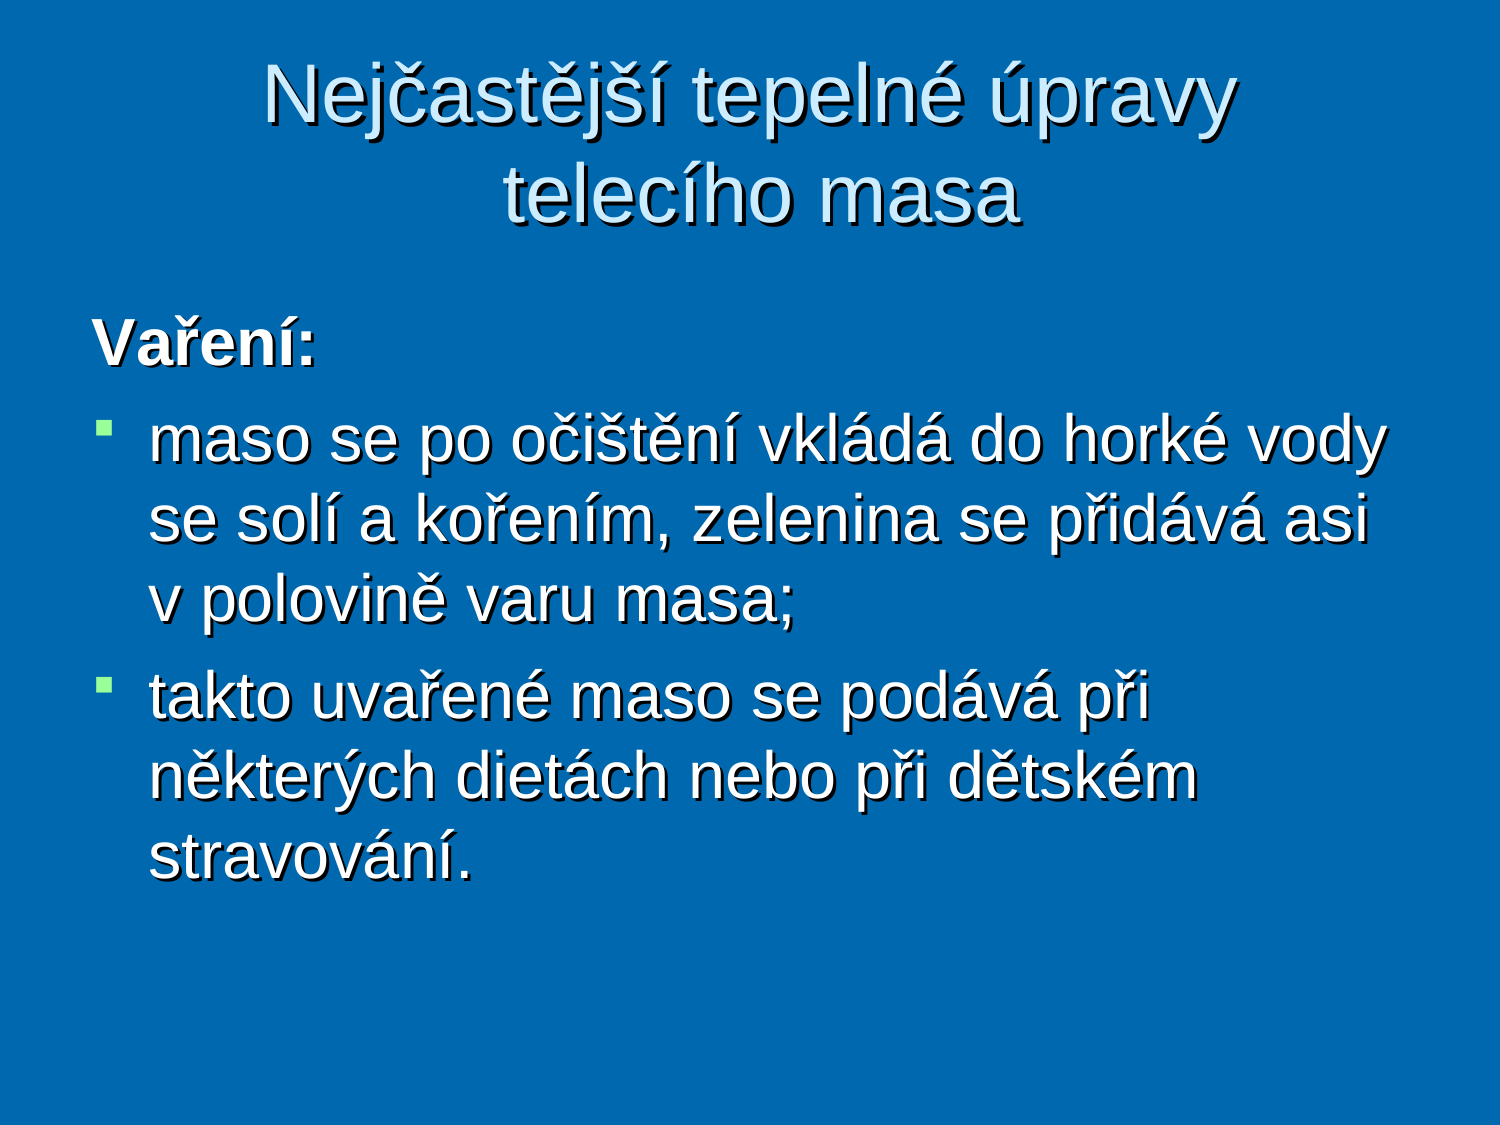

# Nejčastější tepelné úpravy telecího masa
Vaření:
maso se po očištění vkládá do horké vody se solí a kořením, zelenina se přidává asi v polovině varu masa;
takto uvařené maso se podává při některých dietách nebo při dětském stravování.